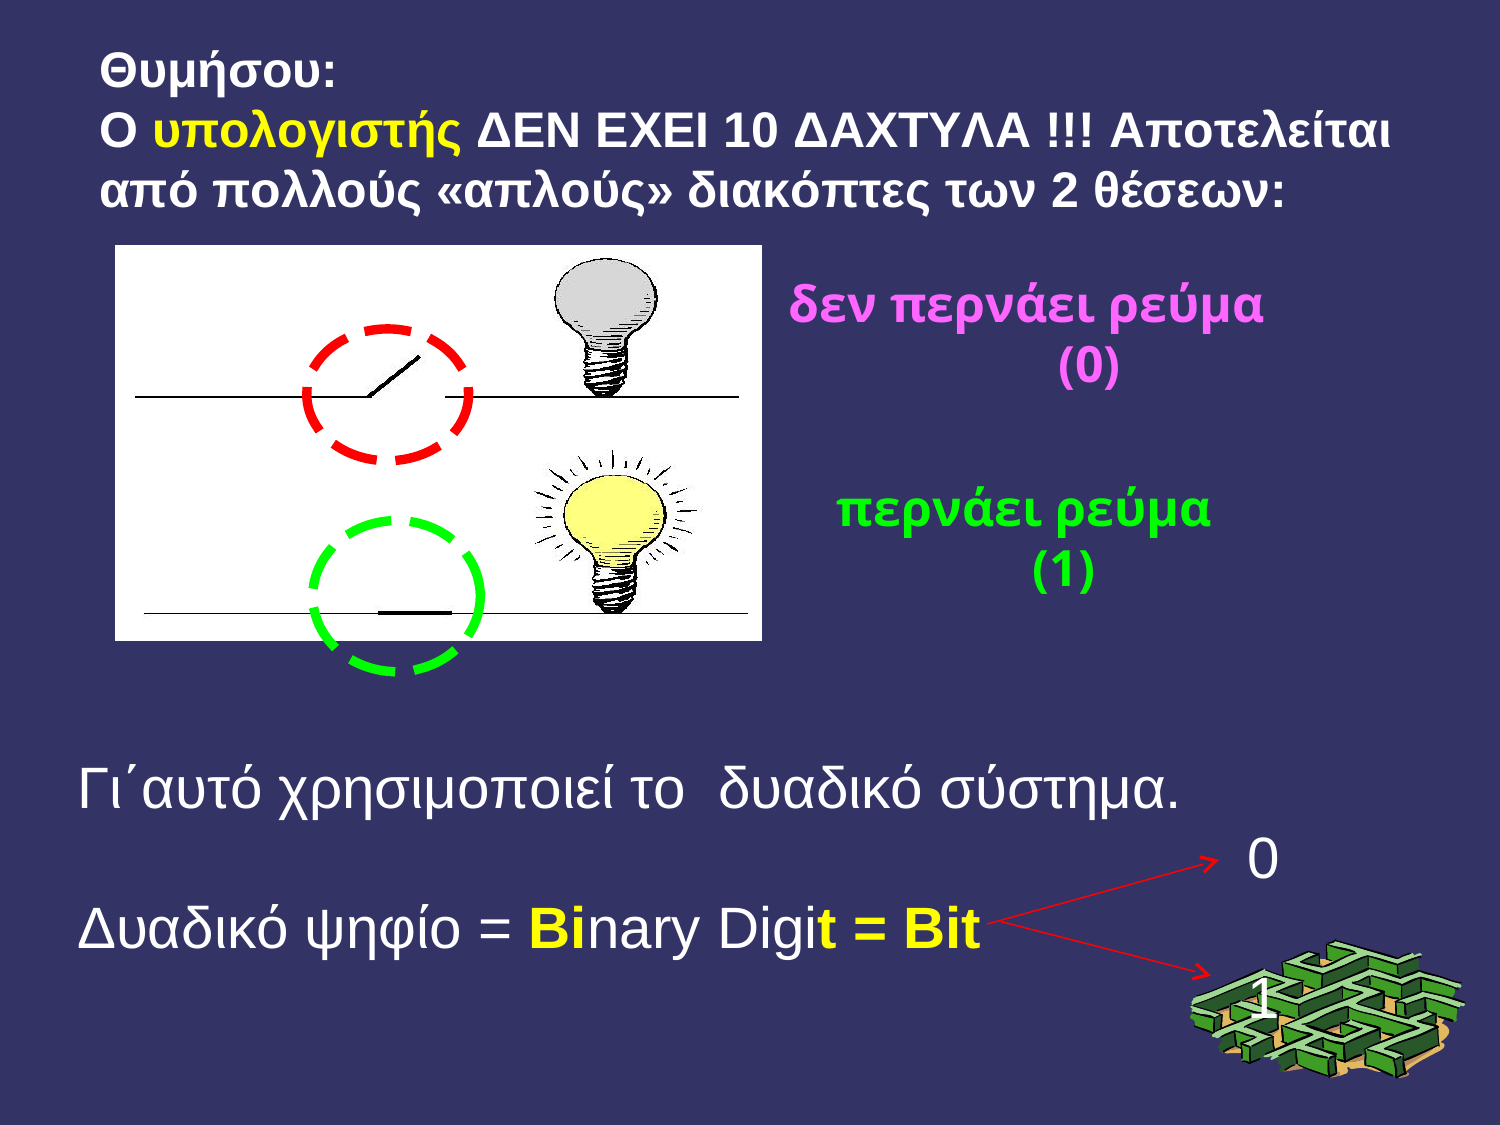

Θυμήσου:
Ο υπολογιστής ΔΕΝ ΕΧΕΙ 10 ΔΑΧΤΥΛΑ !!! Αποτελείται από πολλούς «απλούς» διακόπτες των 2 θέσεων:
δεν περνάει ρεύμα
(0)
περνάει ρεύμα
(1)
Γι΄αυτό χρησιμοποιεί το δυαδικό σύστημα.
 0
Δυαδικό ψηφίο = Binary Digit = Bit
 1